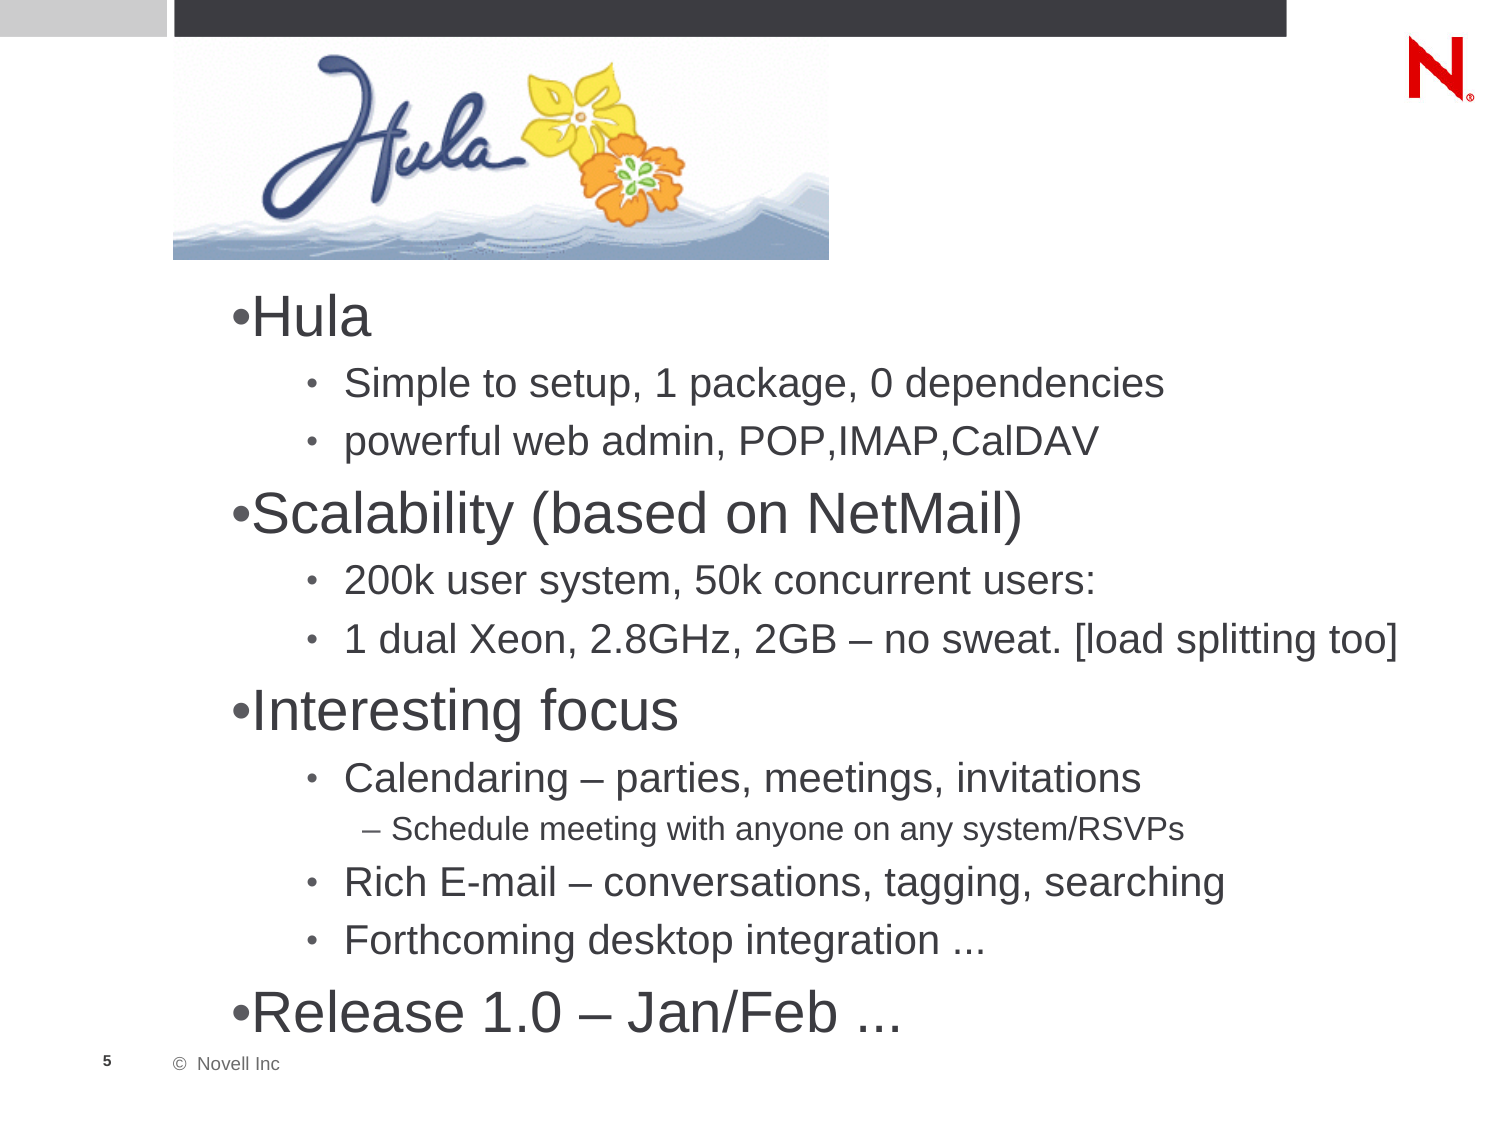

#
Hula
Simple to setup, 1 package, 0 dependencies
powerful web admin, POP,IMAP,CalDAV
Scalability (based on NetMail)
200k user system, 50k concurrent users:
1 dual Xeon, 2.8GHz, 2GB – no sweat. [load splitting too]
Interesting focus
Calendaring – parties, meetings, invitations
Schedule meeting with anyone on any system/RSVPs
Rich E-mail – conversations, tagging, searching
Forthcoming desktop integration ...
Release 1.0 – Jan/Feb ...